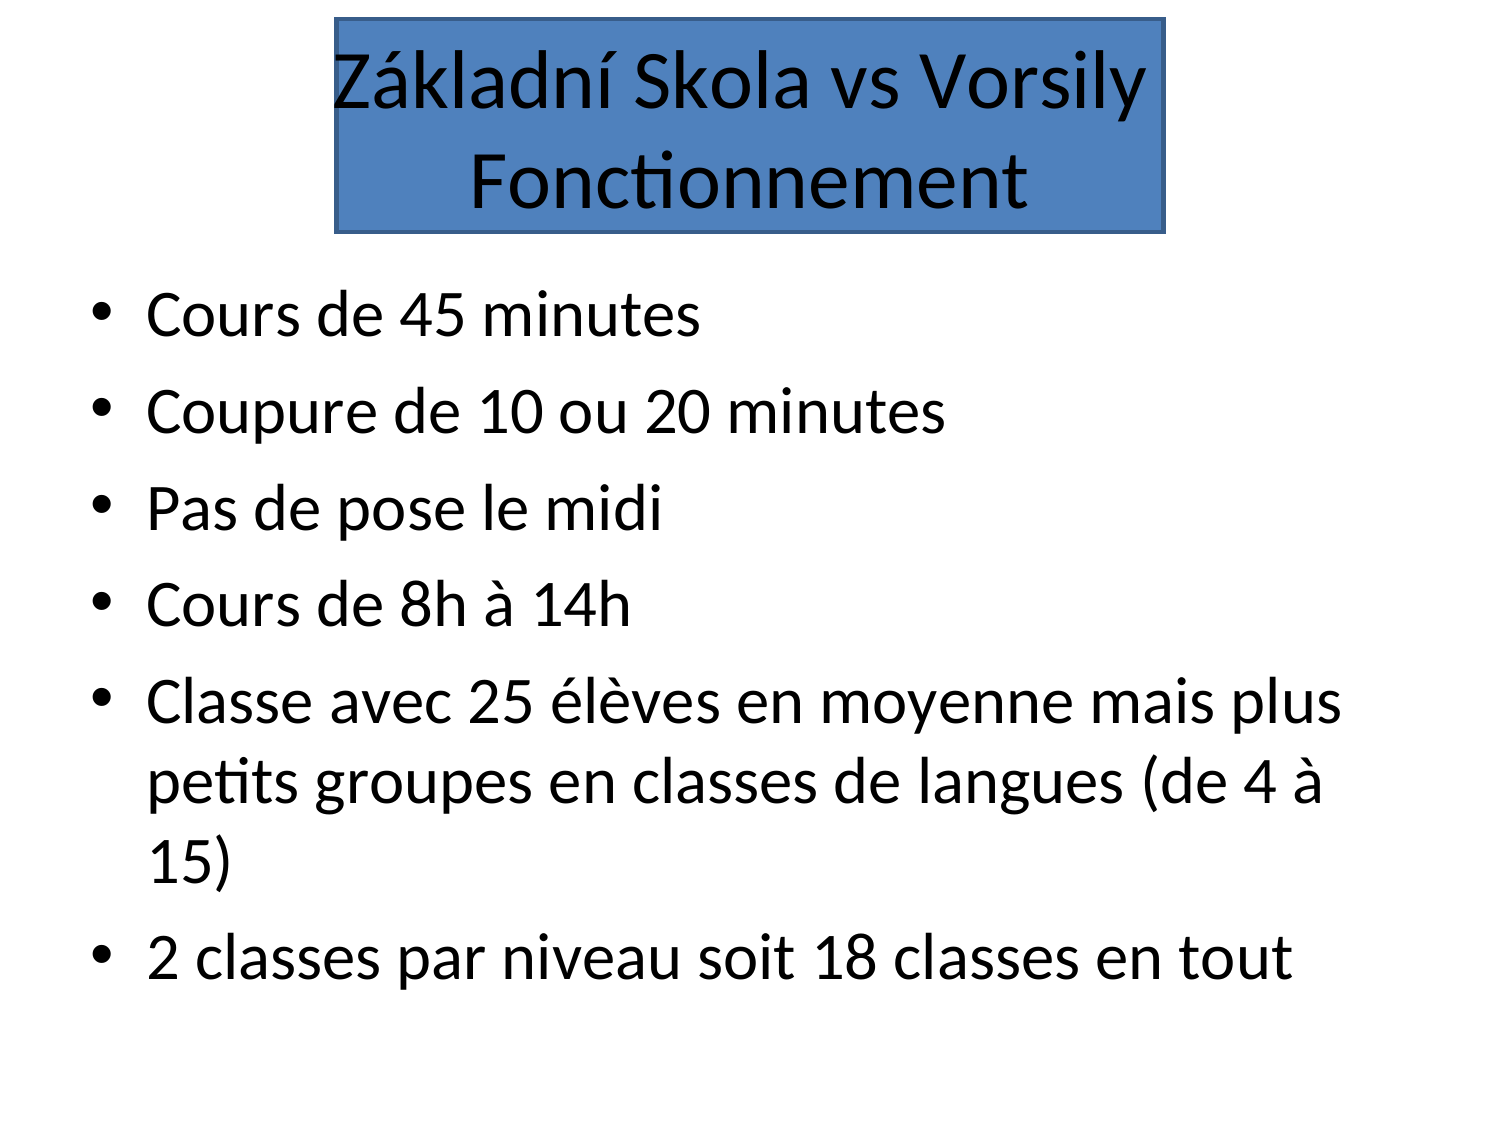

# Základní Skola vs Vorsily Fonctionnement
Cours de 45 minutes
Coupure de 10 ou 20 minutes
Pas de pose le midi
Cours de 8h à 14h
Classe avec 25 élèves en moyenne mais plus petits groupes en classes de langues (de 4 à 15)
2 classes par niveau soit 18 classes en tout